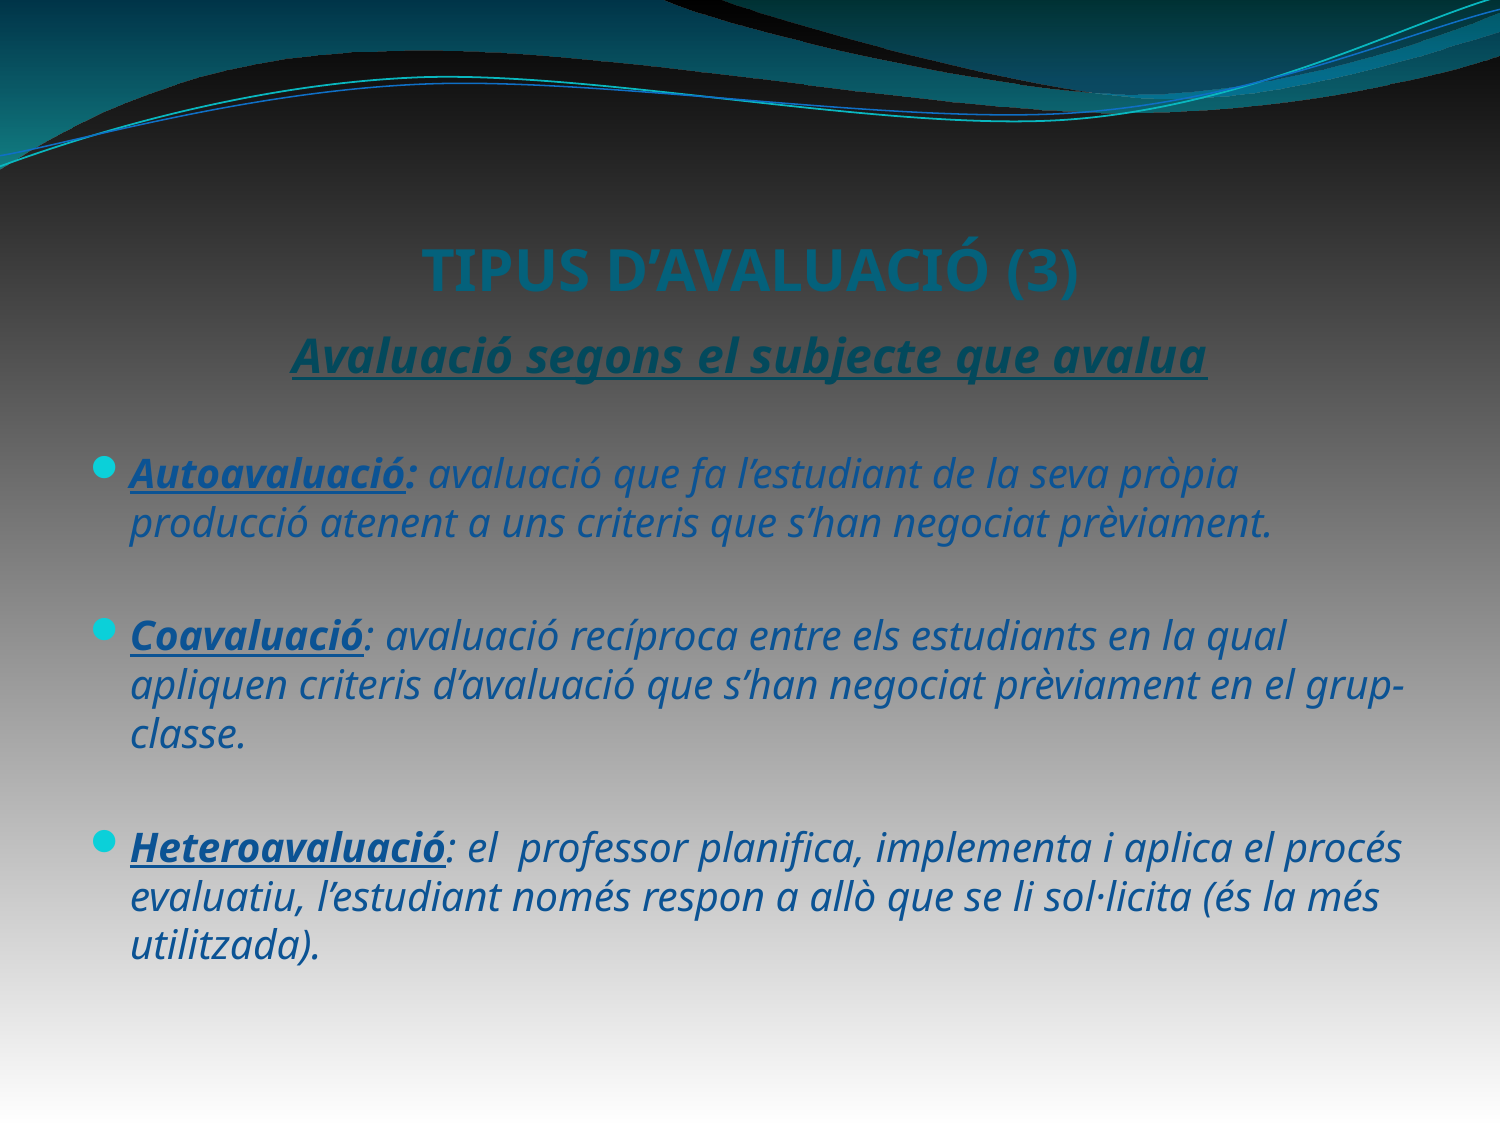

# TIPUS D’AVALUACIÓ (3)
Avaluació segons el subjecte que avalua
Autoavaluació: avaluació que fa l’estudiant de la seva pròpia producció atenent a uns criteris que s’han negociat prèviament.
Coavaluació: avaluació recíproca entre els estudiants en la qual apliquen criteris d’avaluació que s’han negociat prèviament en el grup-classe.
Heteroavaluació: el  professor planifica, implementa i aplica el procés evaluatiu, l’estudiant només respon a allò que se li sol·licita (és la més utilitzada).